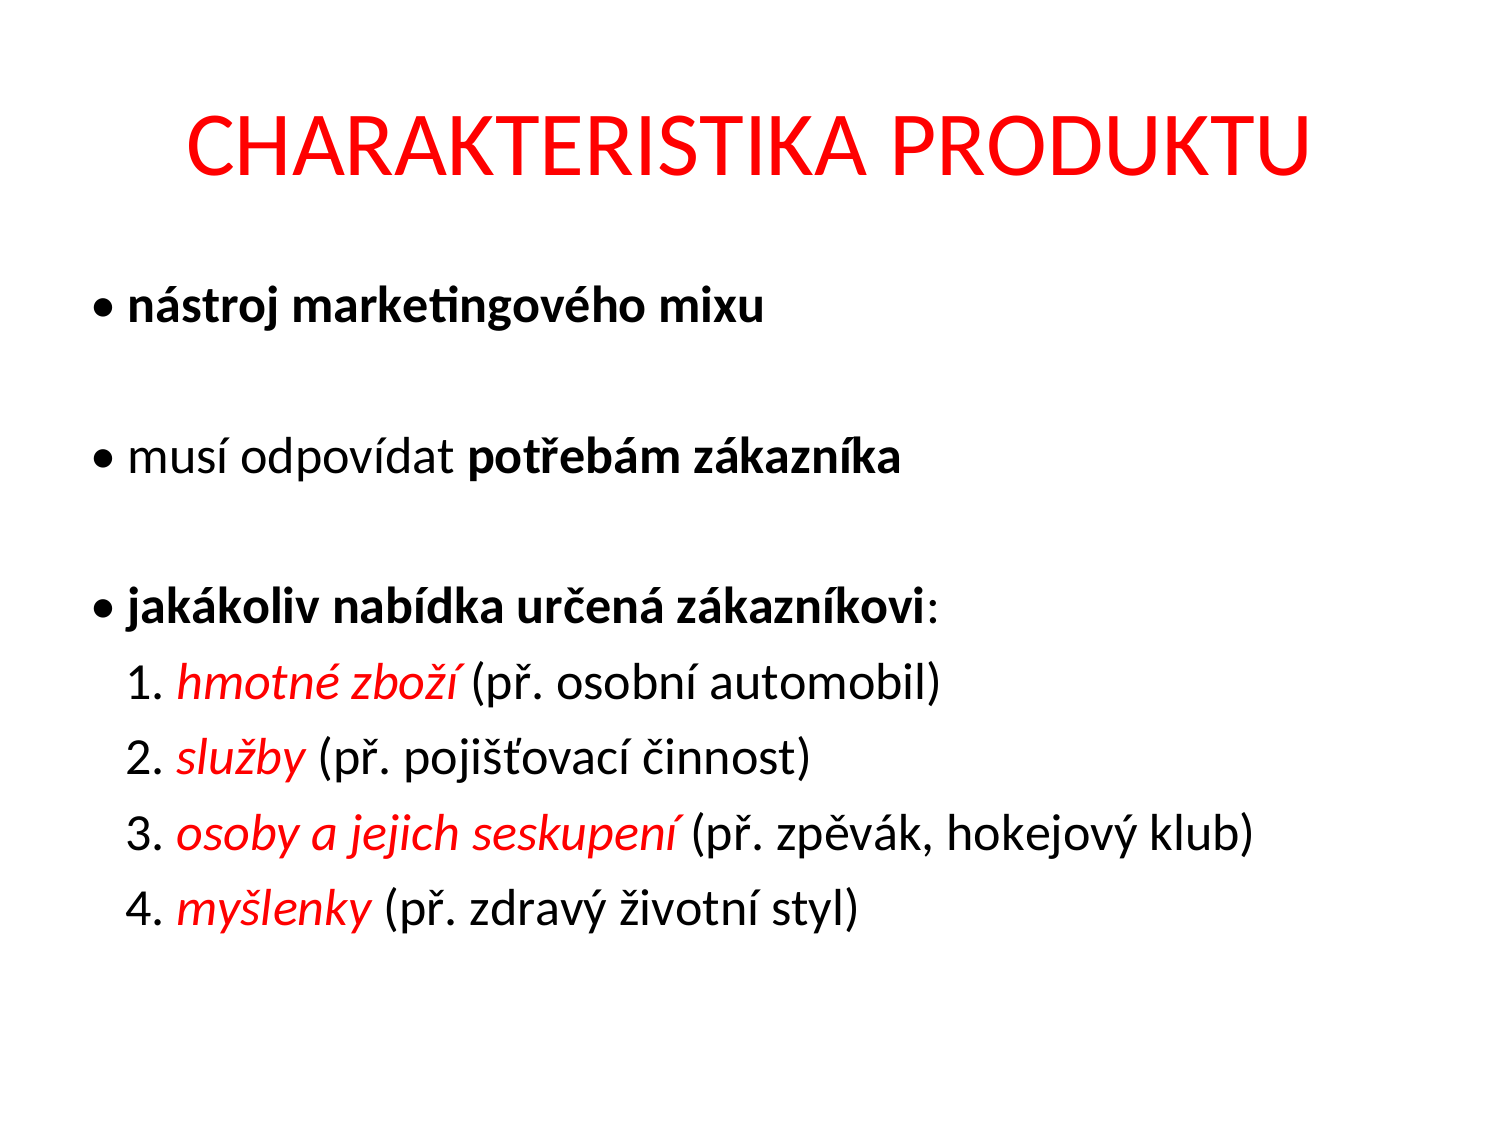

# CHARAKTERISTIKA PRODUKTU
• nástroj marketingového mixu
• musí odpovídat potřebám zákazníka
• jakákoliv nabídka určená zákazníkovi:
 1. hmotné zboží (př. osobní automobil)
 2. služby (př. pojišťovací činnost)
 3. osoby a jejich seskupení (př. zpěvák, hokejový klub)
 4. myšlenky (př. zdravý životní styl)